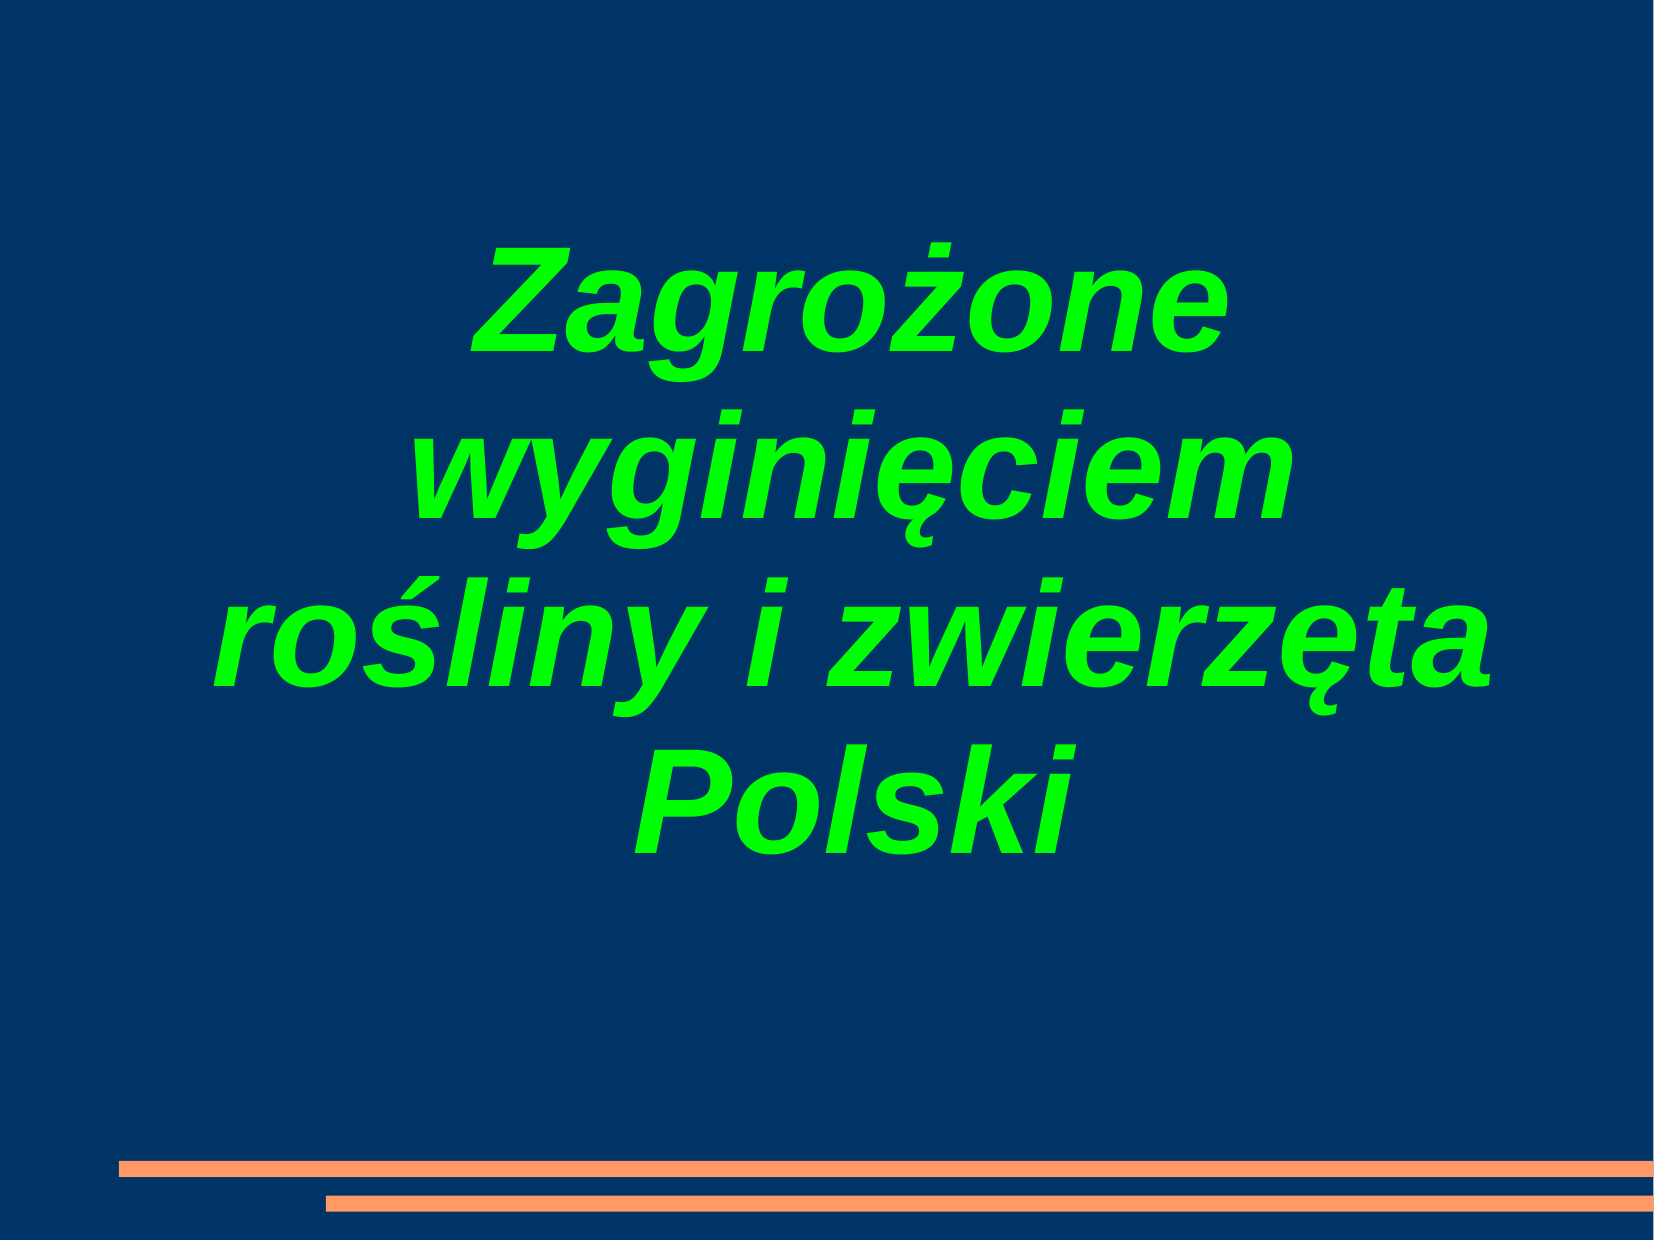

# Zagrożone wyginięciem rośliny i zwierzęta Polski